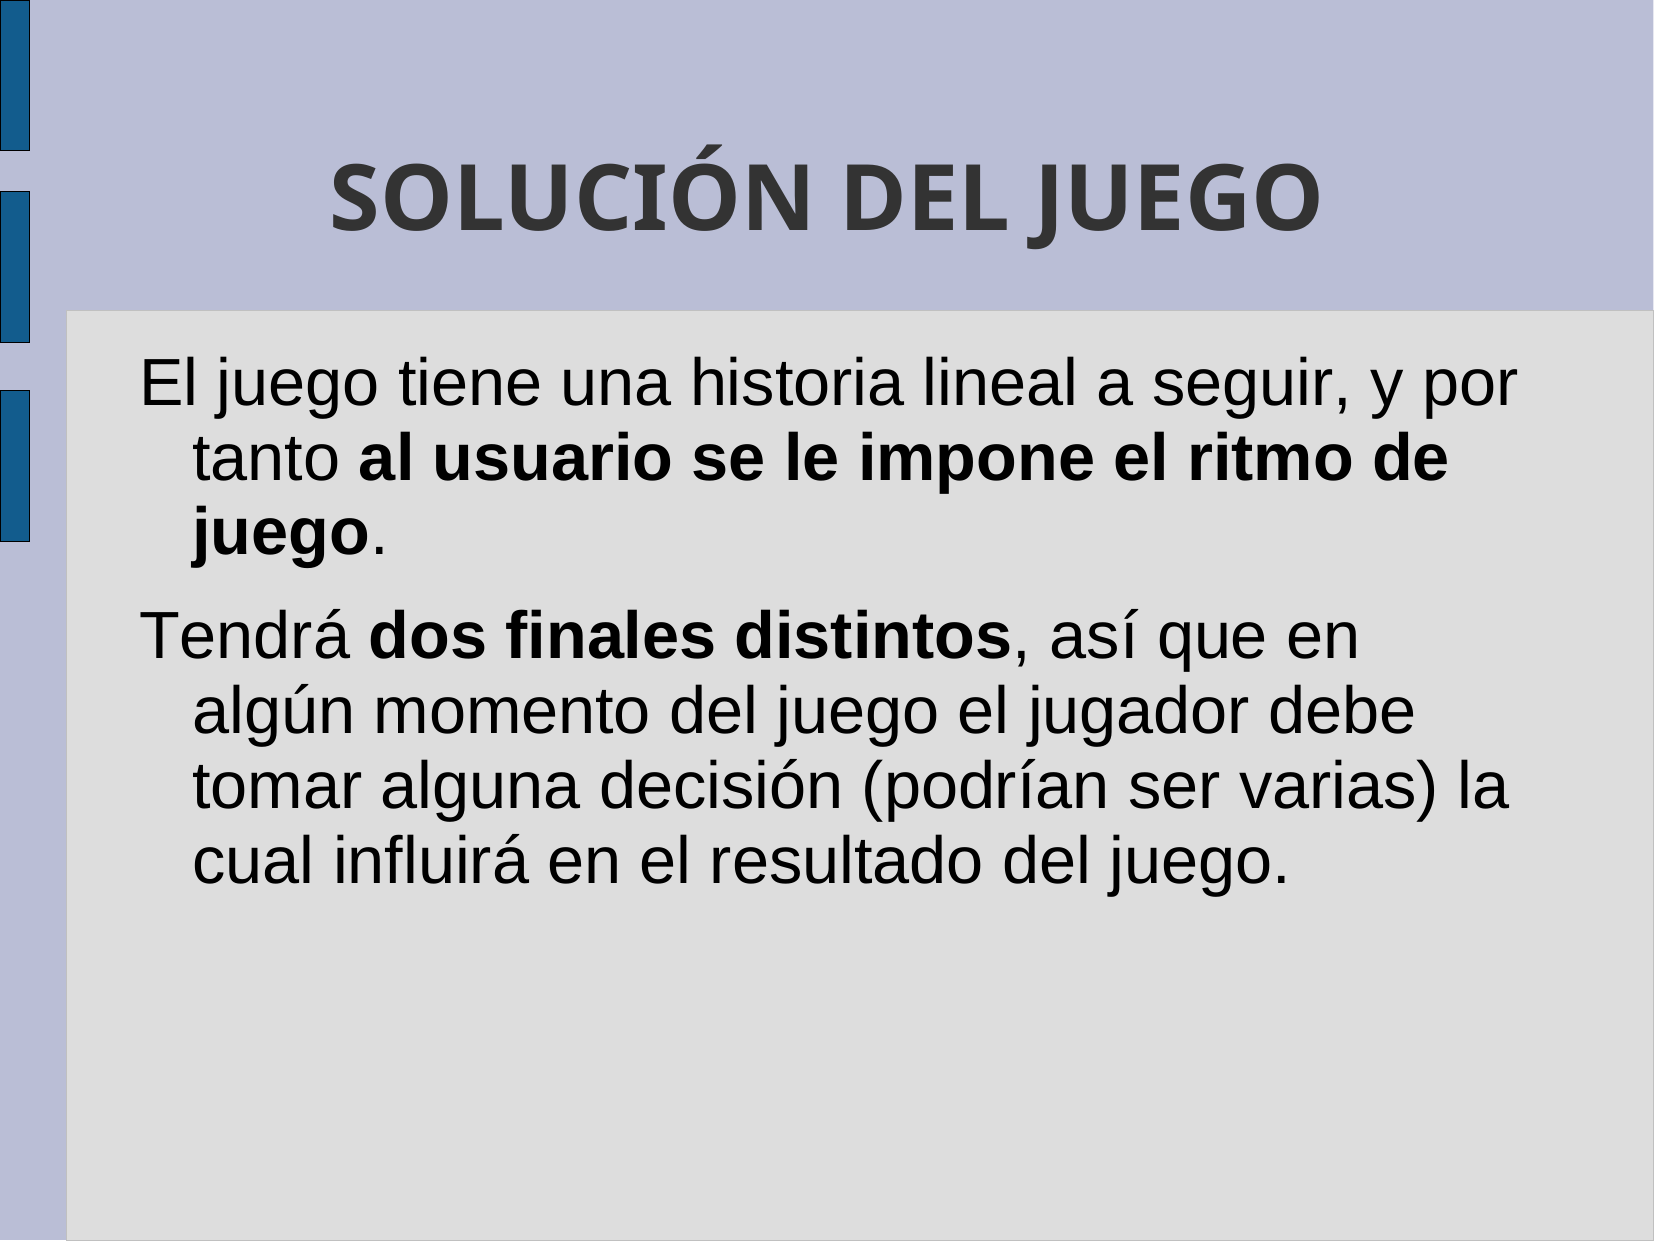

# SOLUCIÓN DEL JUEGO
El juego tiene una historia lineal a seguir, y por tanto al usuario se le impone el ritmo de juego.
Tendrá dos finales distintos, así que en algún momento del juego el jugador debe tomar alguna decisión (podrían ser varias) la cual influirá en el resultado del juego.